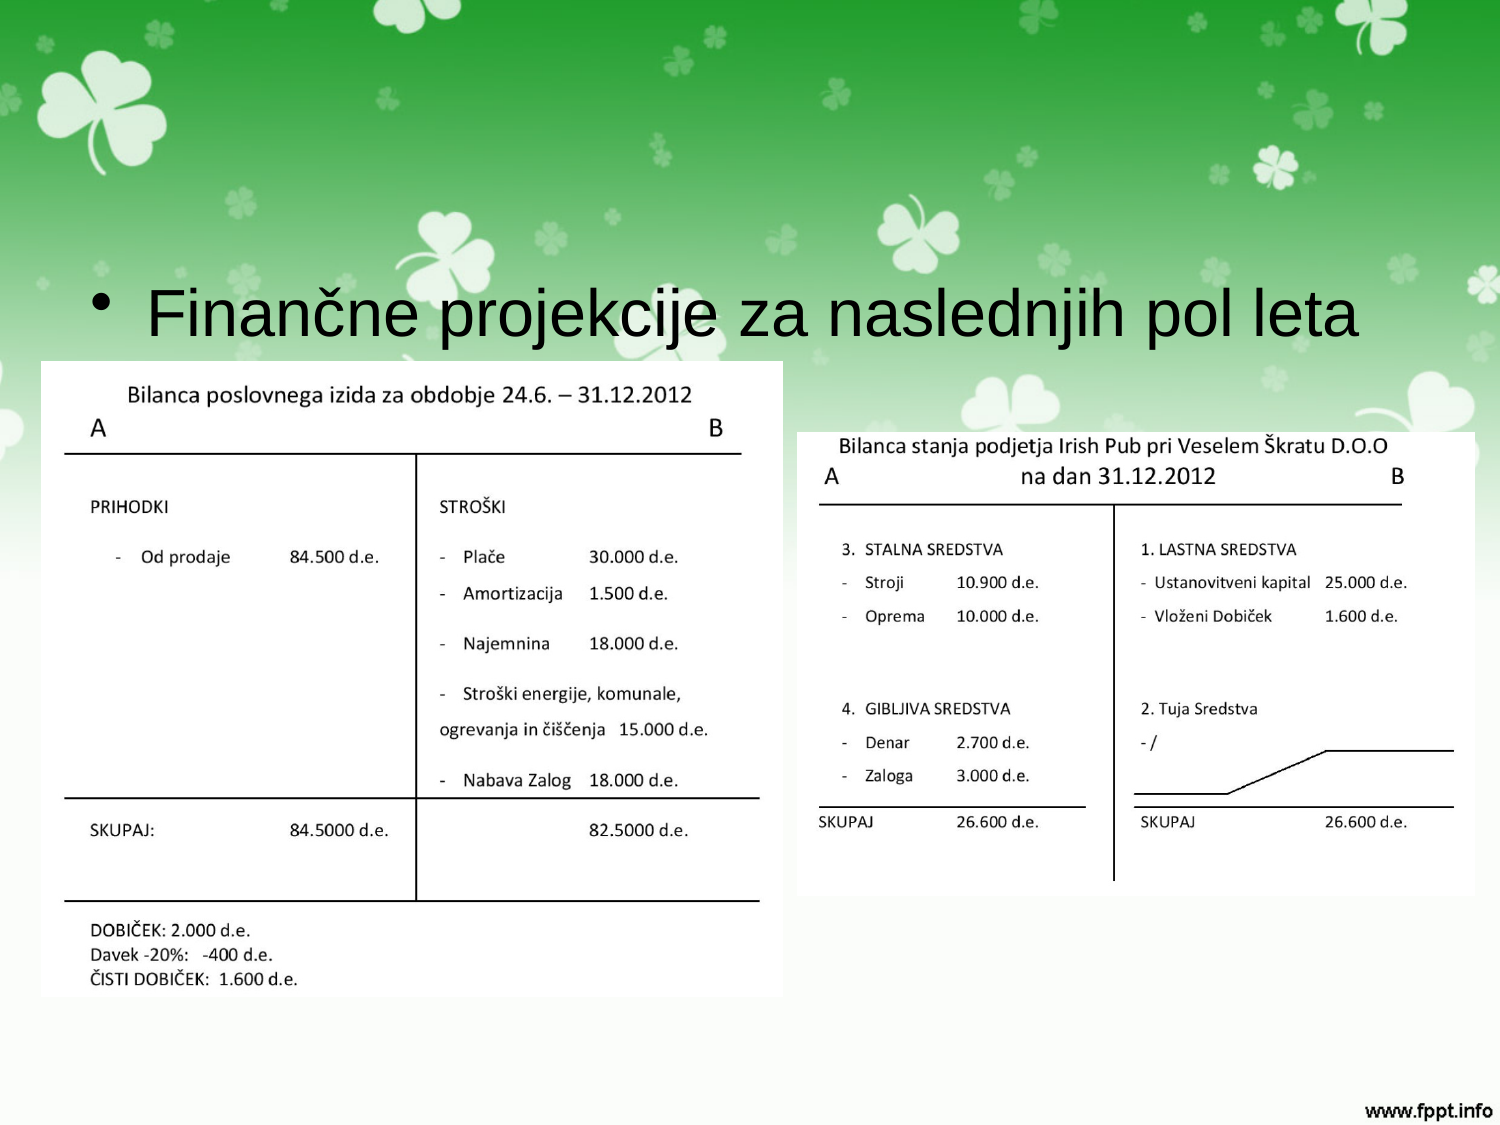

#
Finančne projekcije za naslednjih pol leta